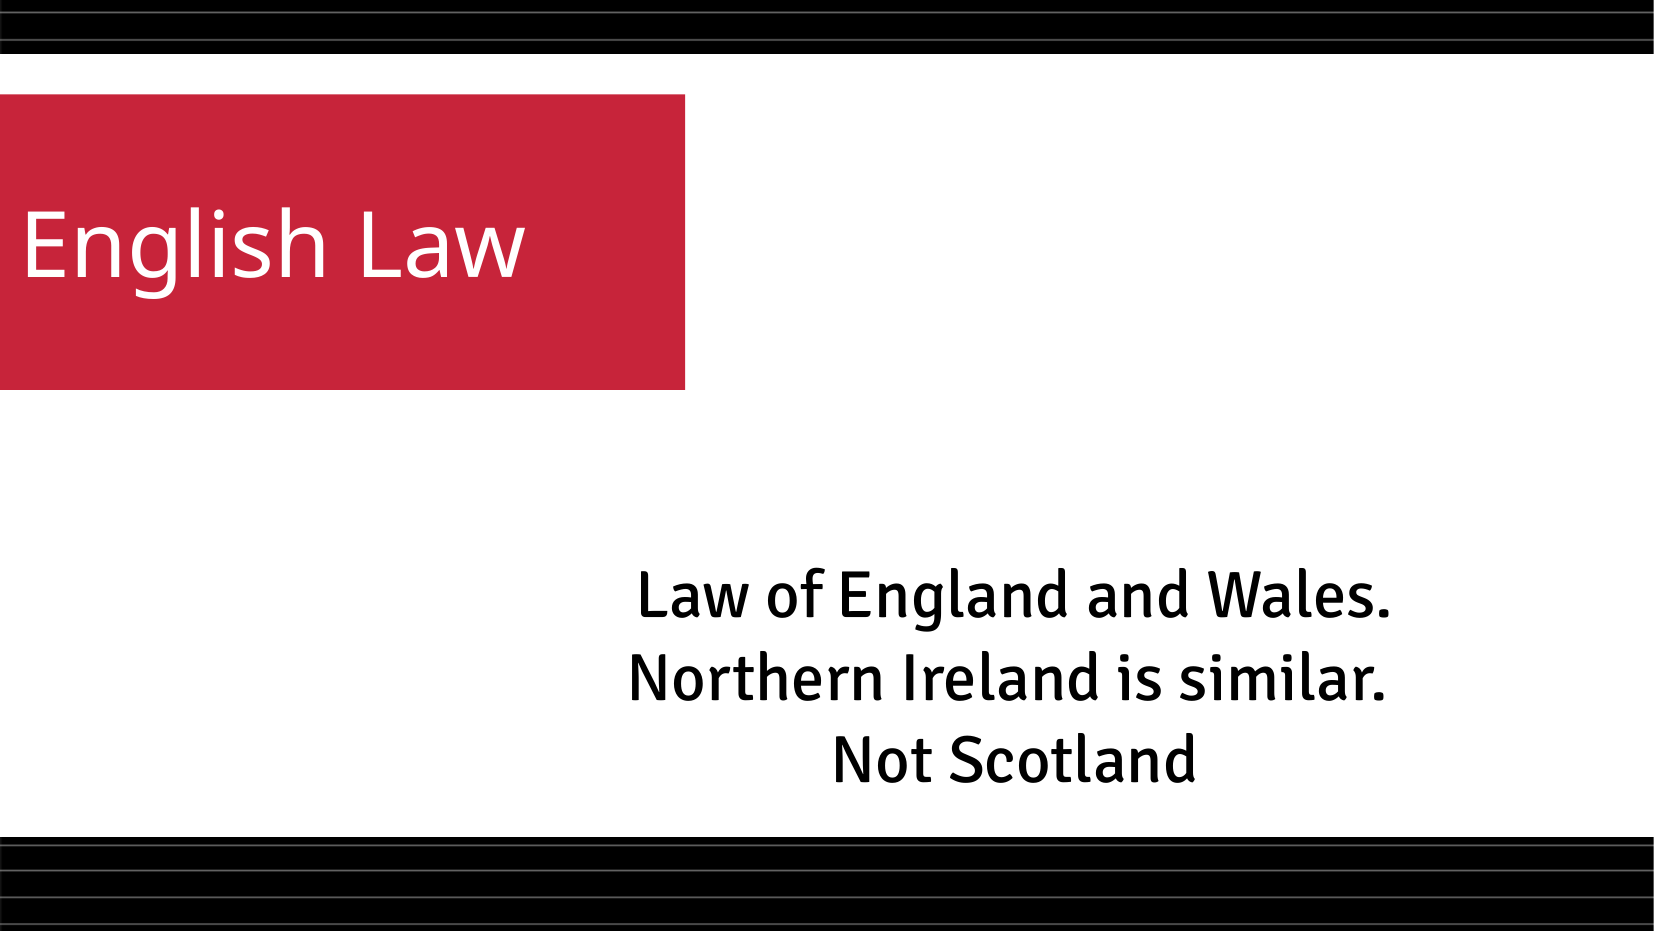

# English Law
Law of England and Wales. Northern Ireland is similar.
Not Scotland